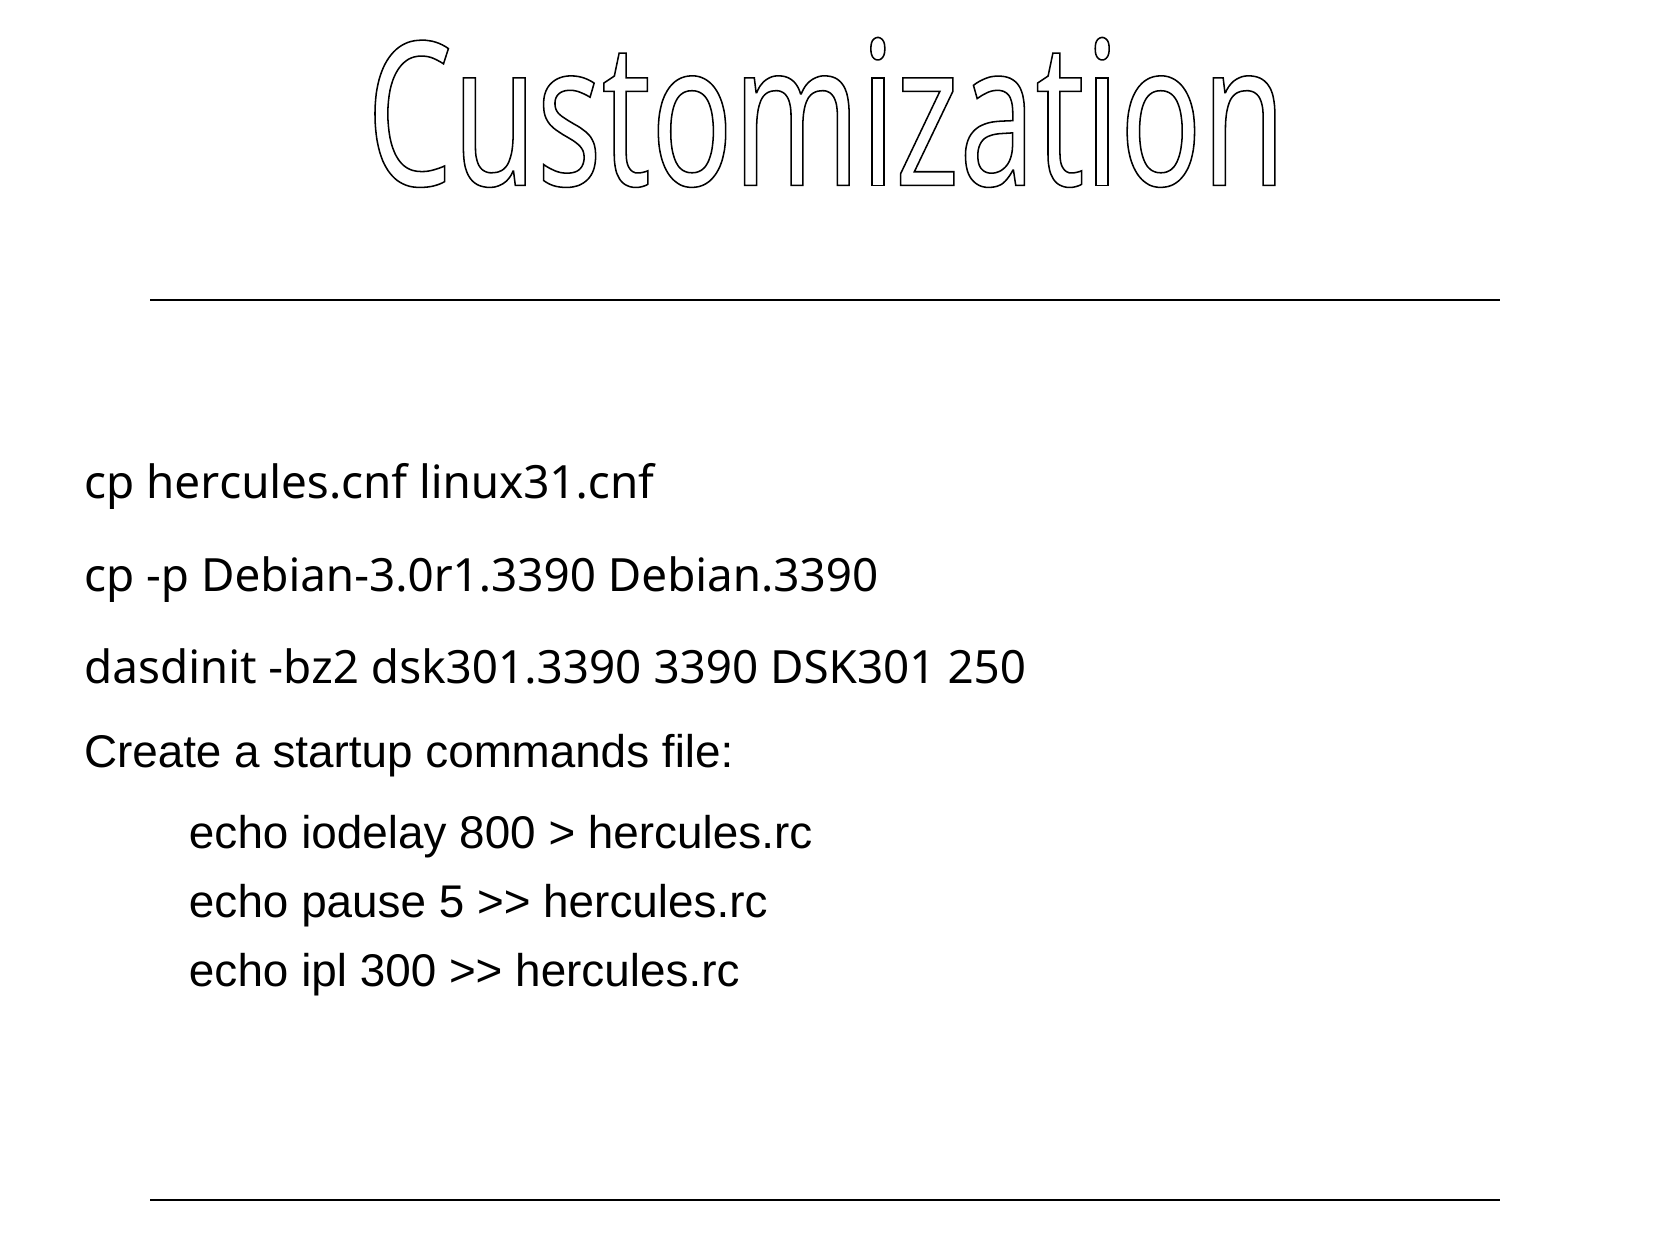

Customization
# cp hercules.cnf linux31.cnf
cp -p Debian-3.0r1.3390 Debian.3390
dasdinit -bz2 dsk301.3390 3390 DSK301 250
Create a startup commands file:
echo iodelay 800 > hercules.rc
echo pause 5 >> hercules.rc
echo ipl 300 >> hercules.rc